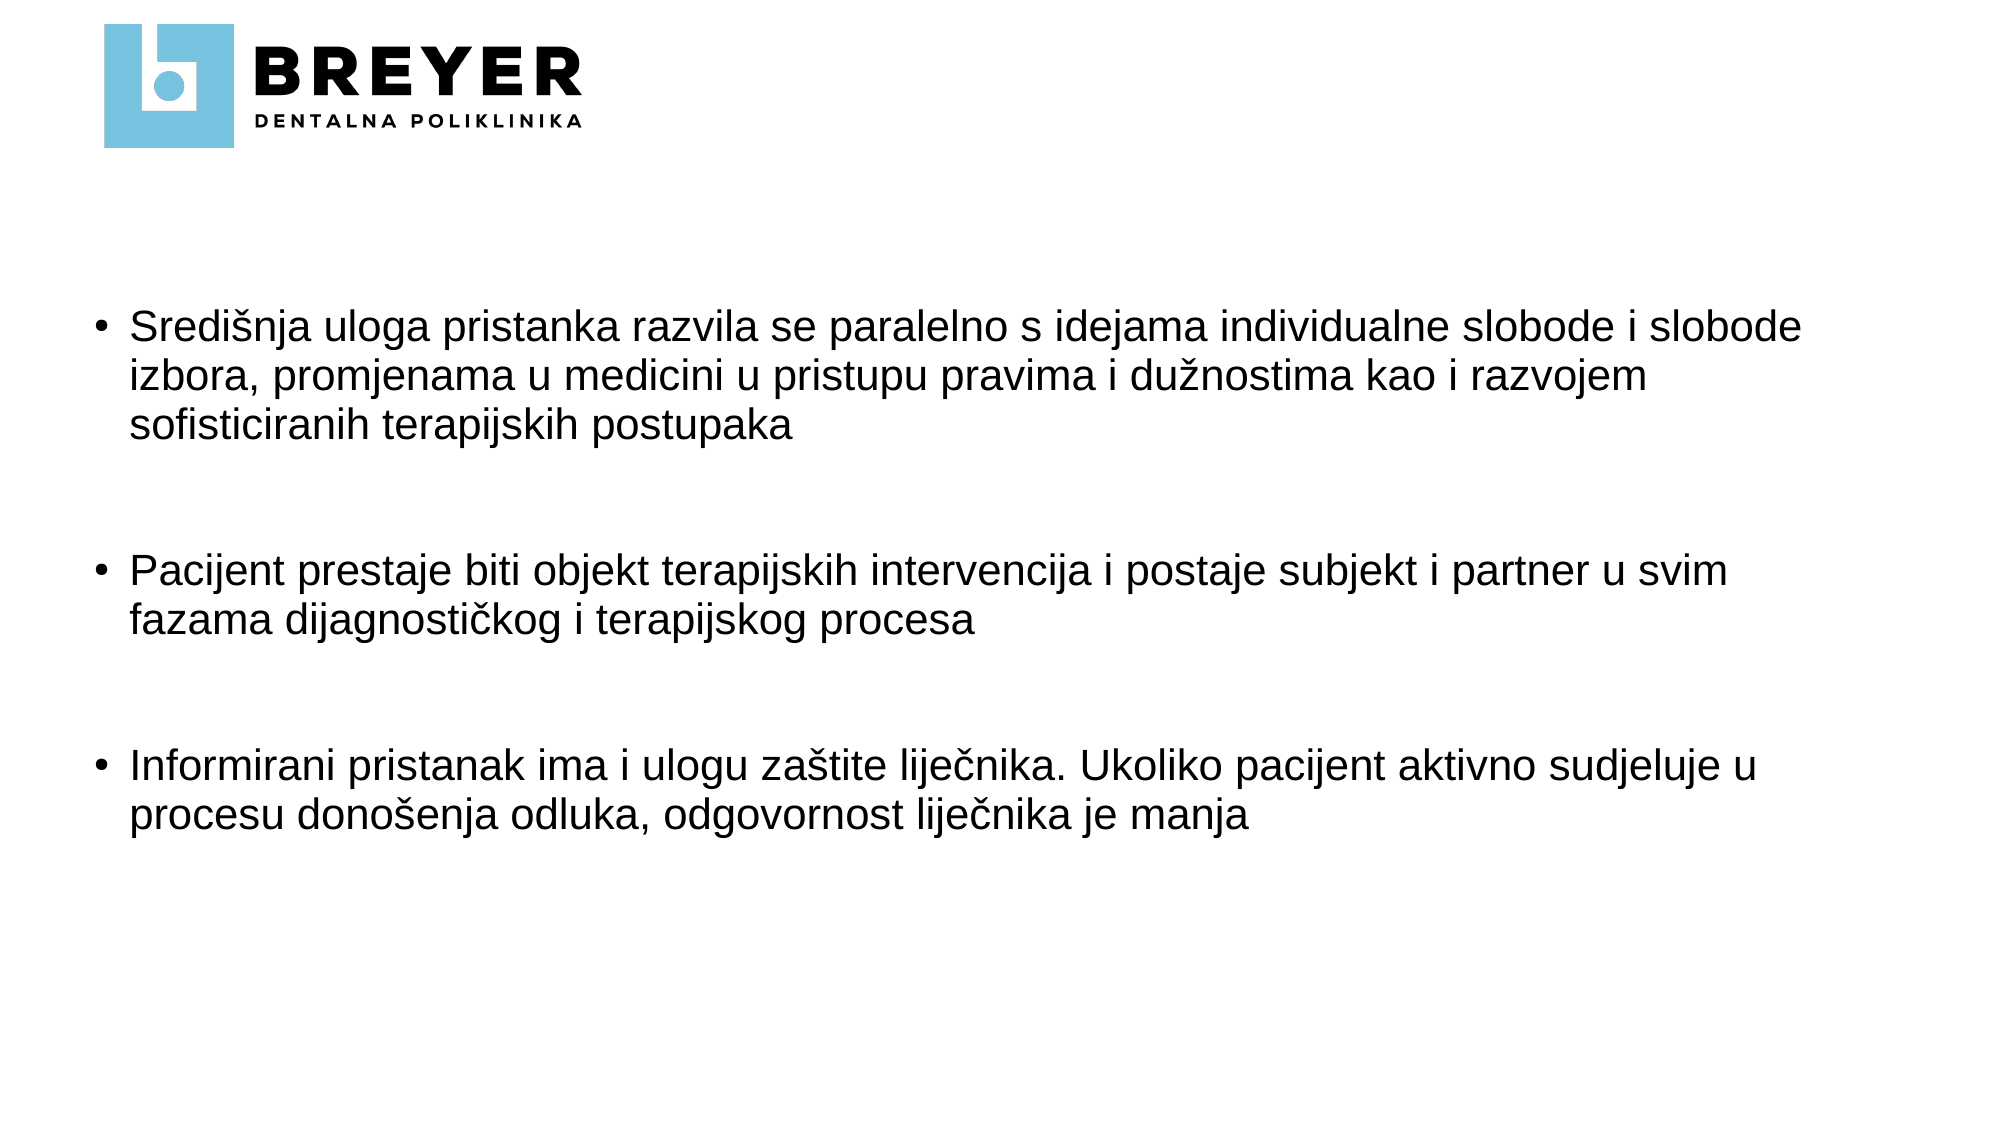

# Središnja uloga pristanka razvila se paralelno s idejama individualne slobode i slobode izbora, promjenama u medicini u pristupu pravima i dužnostima kao i razvojem sofisticiranih terapijskih postupaka
Pacijent prestaje biti objekt terapijskih intervencija i postaje subjekt i partner u svim fazama dijagnostičkog i terapijskog procesa
Informirani pristanak ima i ulogu zaštite liječnika. Ukoliko pacijent aktivno sudjeluje u procesu donošenja odluka, odgovornost liječnika je manja